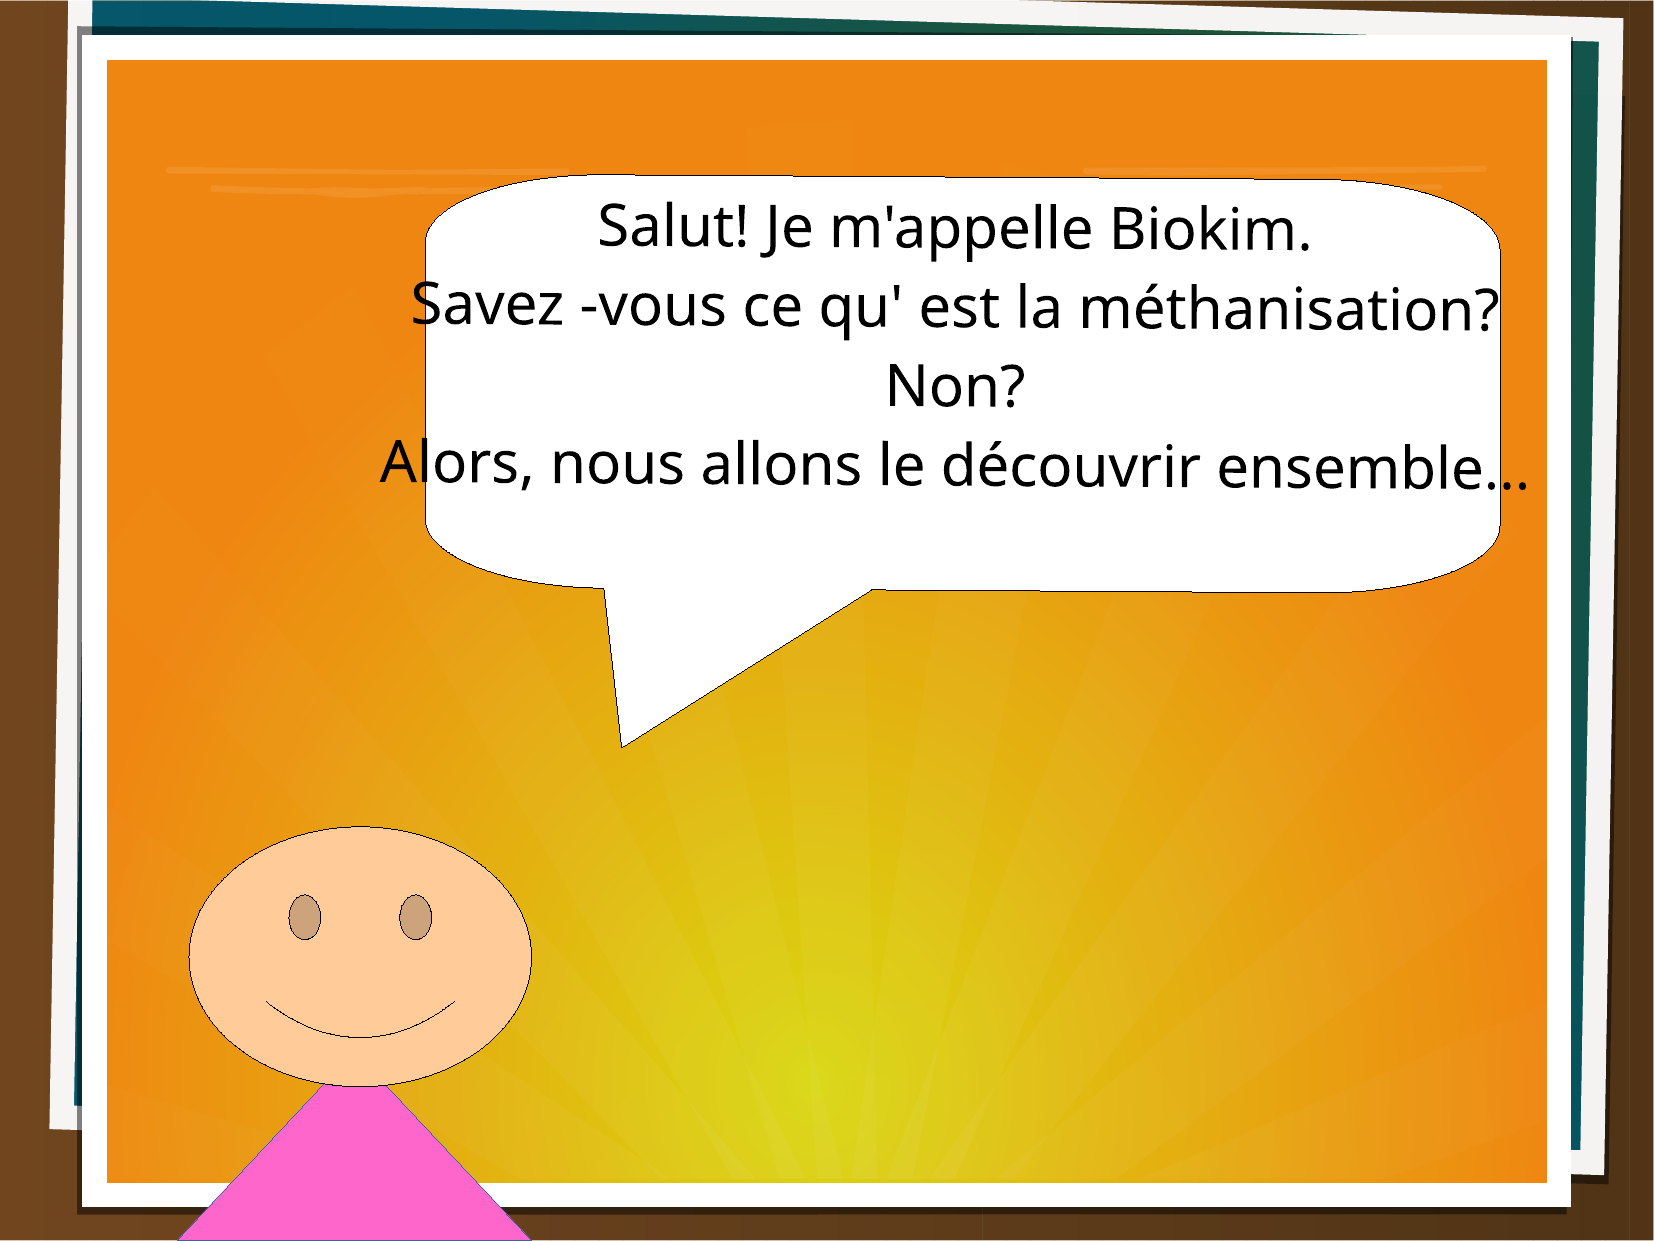

Salut! Je m'appelle Biokim.
Savez -vous ce qu' est la méthanisation?
Non?
Alors, nous allons le découvrir ensemble...